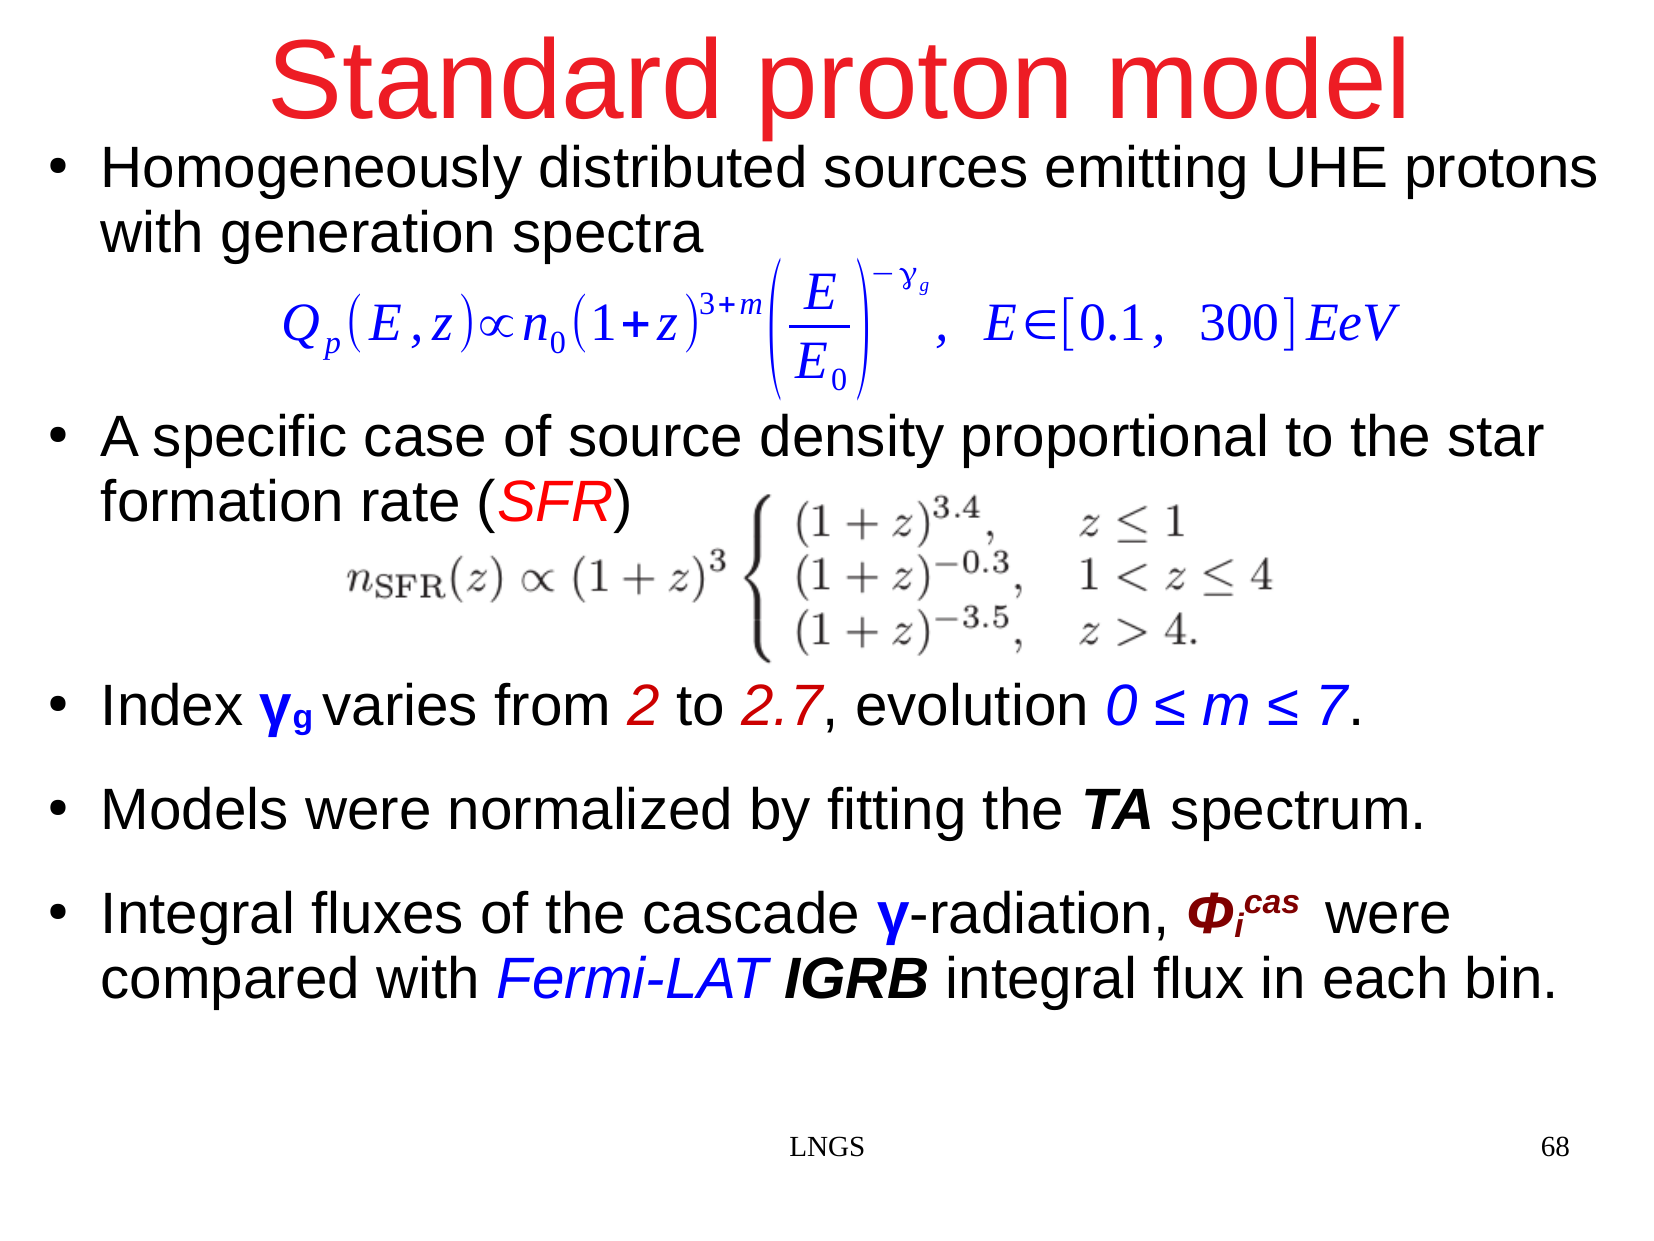

# Standard proton model
Homogeneously distributed sources emitting UHE protons with generation spectra
A specific case of source density proportional to the star formation rate (SFR)
Index γg varies from 2 to 2.7, evolution 0 ≤ m ≤ 7.
Models were normalized by fitting the TA spectrum.
Integral fluxes of the cascade γ-radiation, Φicas were compared with Fermi-LAT IGRB integral flux in each bin.
LNGS
68